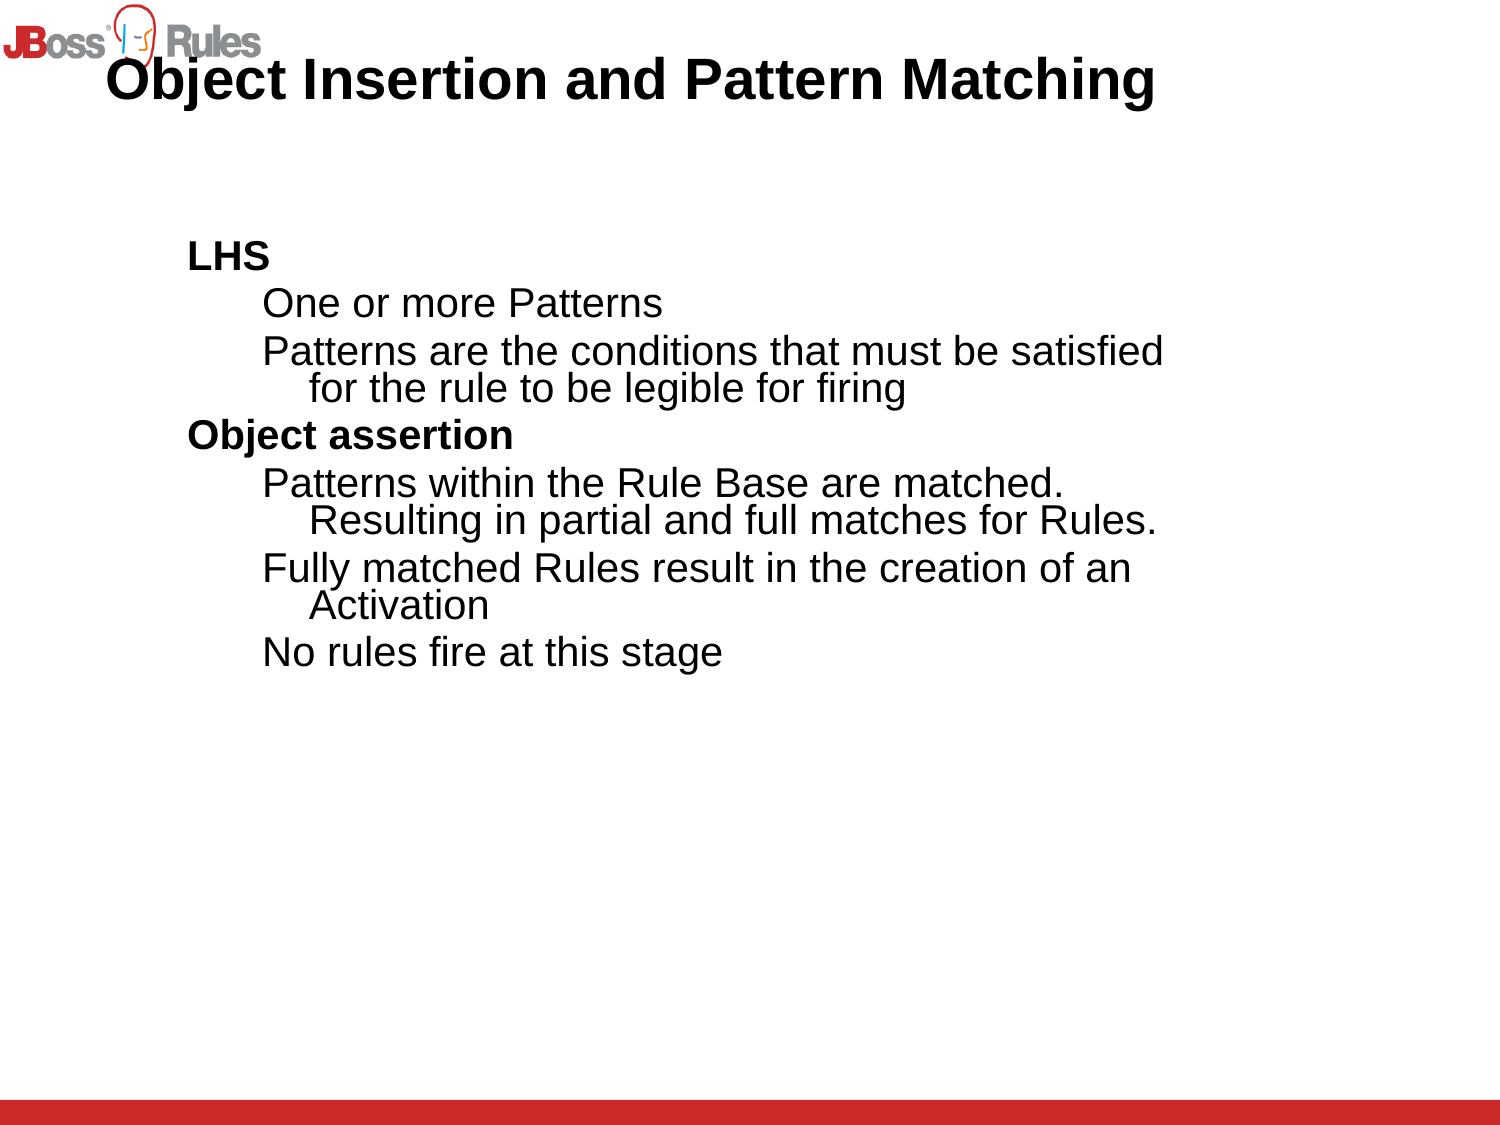

# Object Insertion and Pattern Matching
LHS
One or more Patterns
Patterns are the conditions that must be satisfied for the rule to be legible for firing
Object assertion
Patterns within the Rule Base are matched. Resulting in partial and full matches for Rules.
Fully matched Rules result in the creation of an Activation
No rules fire at this stage